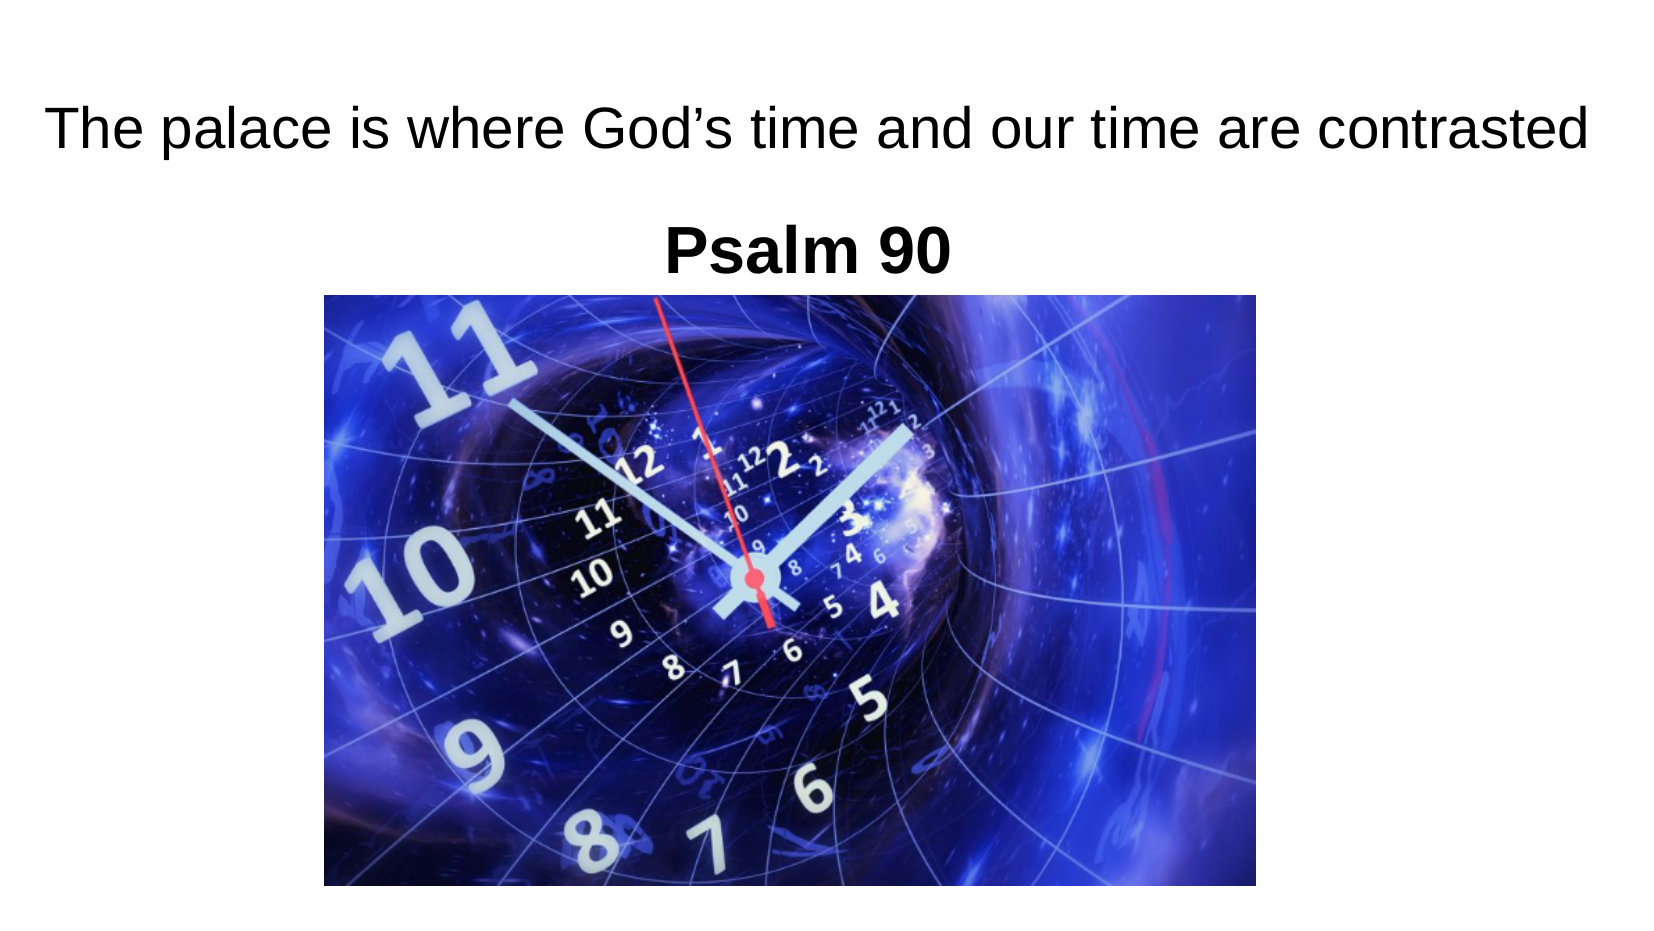

The palace is where God’s time and our time are contrasted
Psalm 90